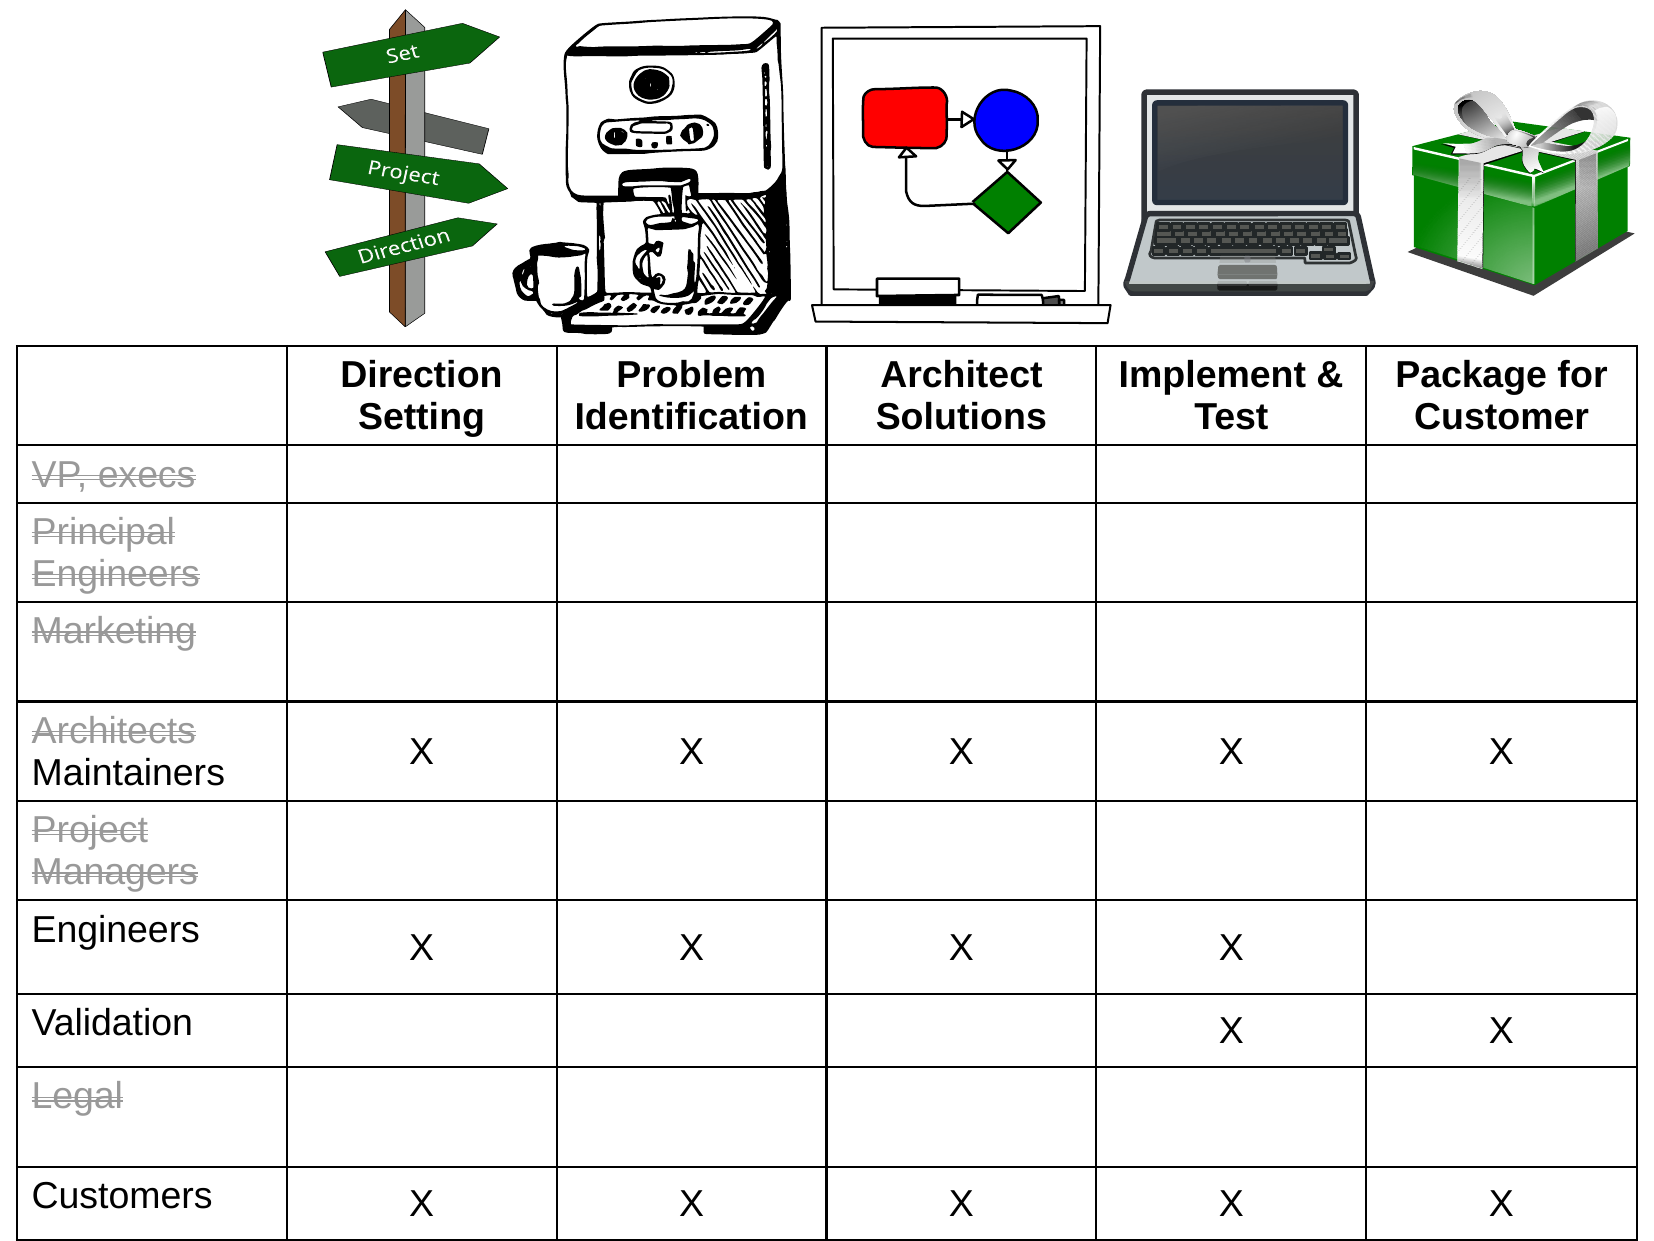

| | Direction Setting | Problem Identification | Architect Solutions | Implement & Test | Package for Customer |
| --- | --- | --- | --- | --- | --- |
| VP, execs | | | | | |
| Principal Engineers | | | | | |
| Marketing | | | | | |
| Architects Maintainers | X | X | X | X | X |
| Project Managers | | | | | |
| Engineers | X | X | X | X | |
| Validation | | | | X | X |
| Legal | | | | | |
| Customers | X | X | X | X | X |